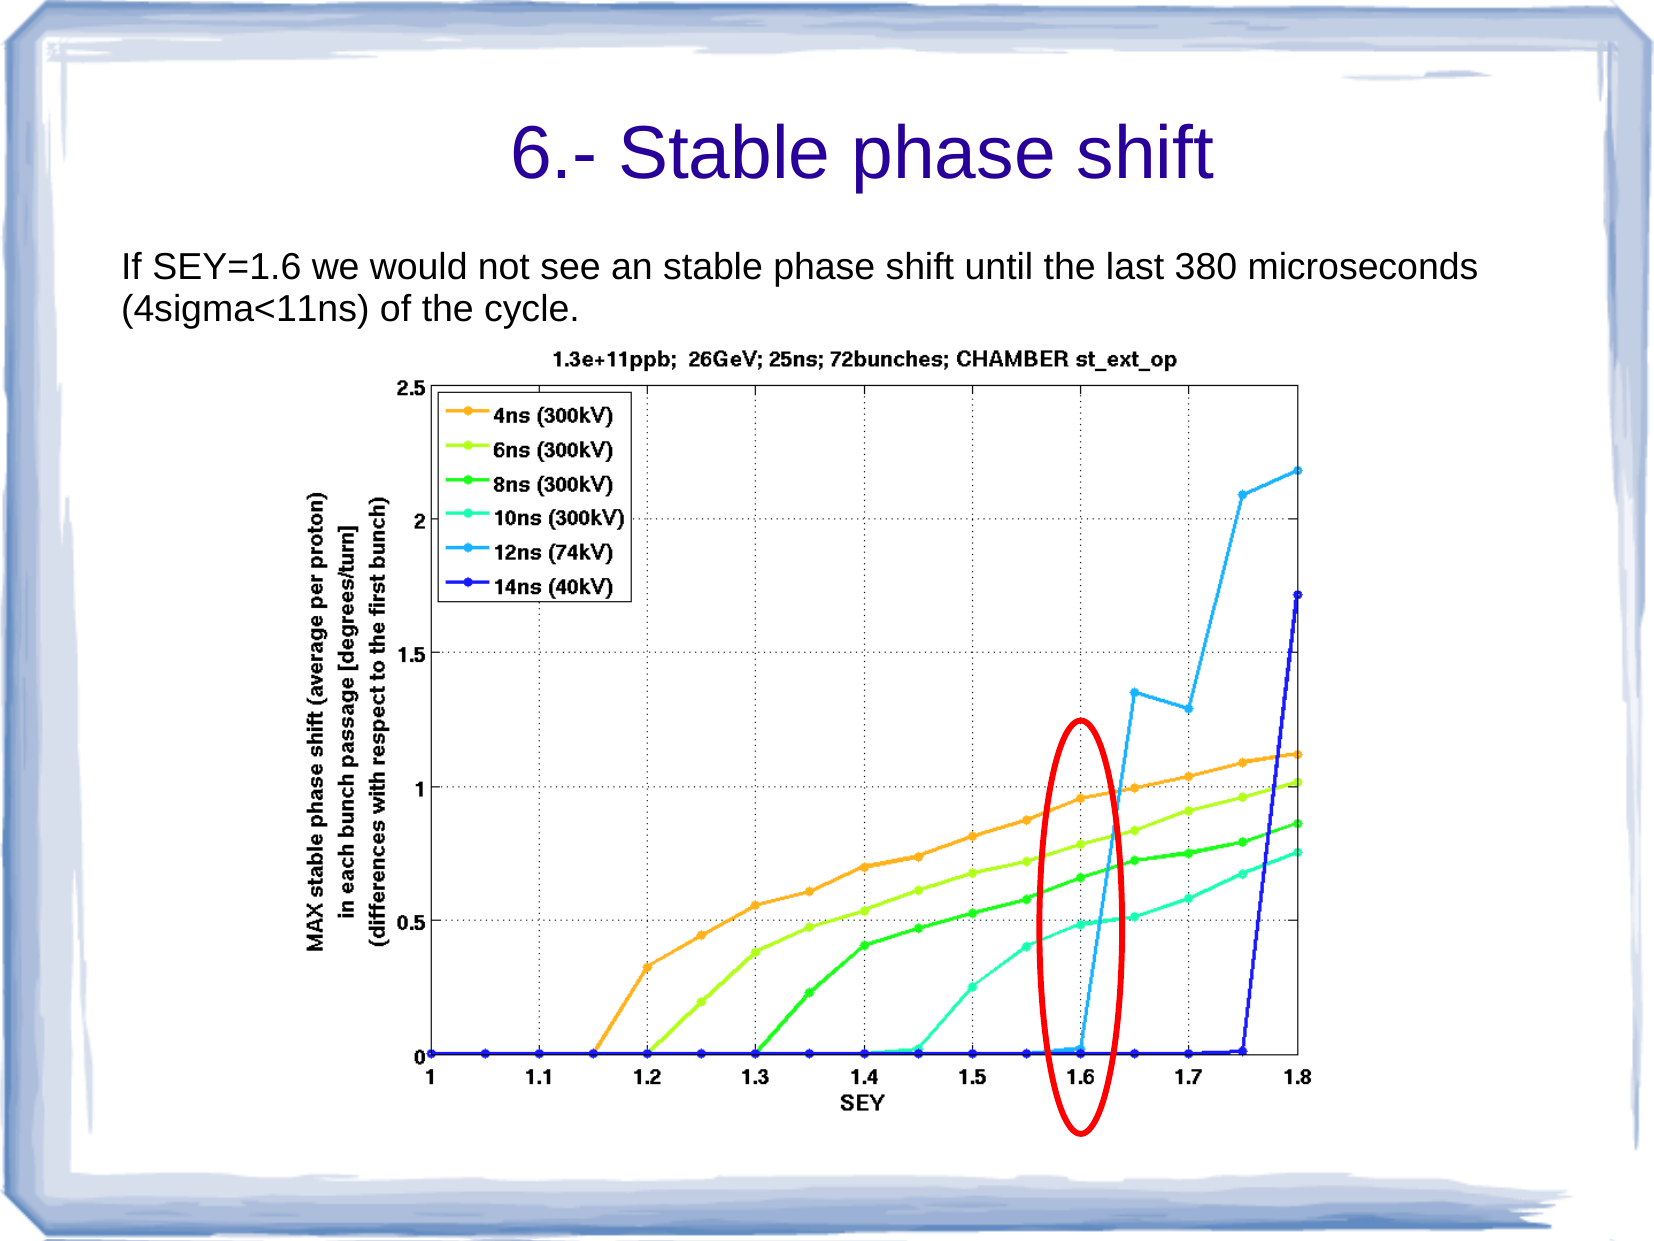

# 6.- Stable phase shift
If SEY=1.6 we would not see an stable phase shift until the last 380 microseconds (4sigma<11ns) of the cycle.